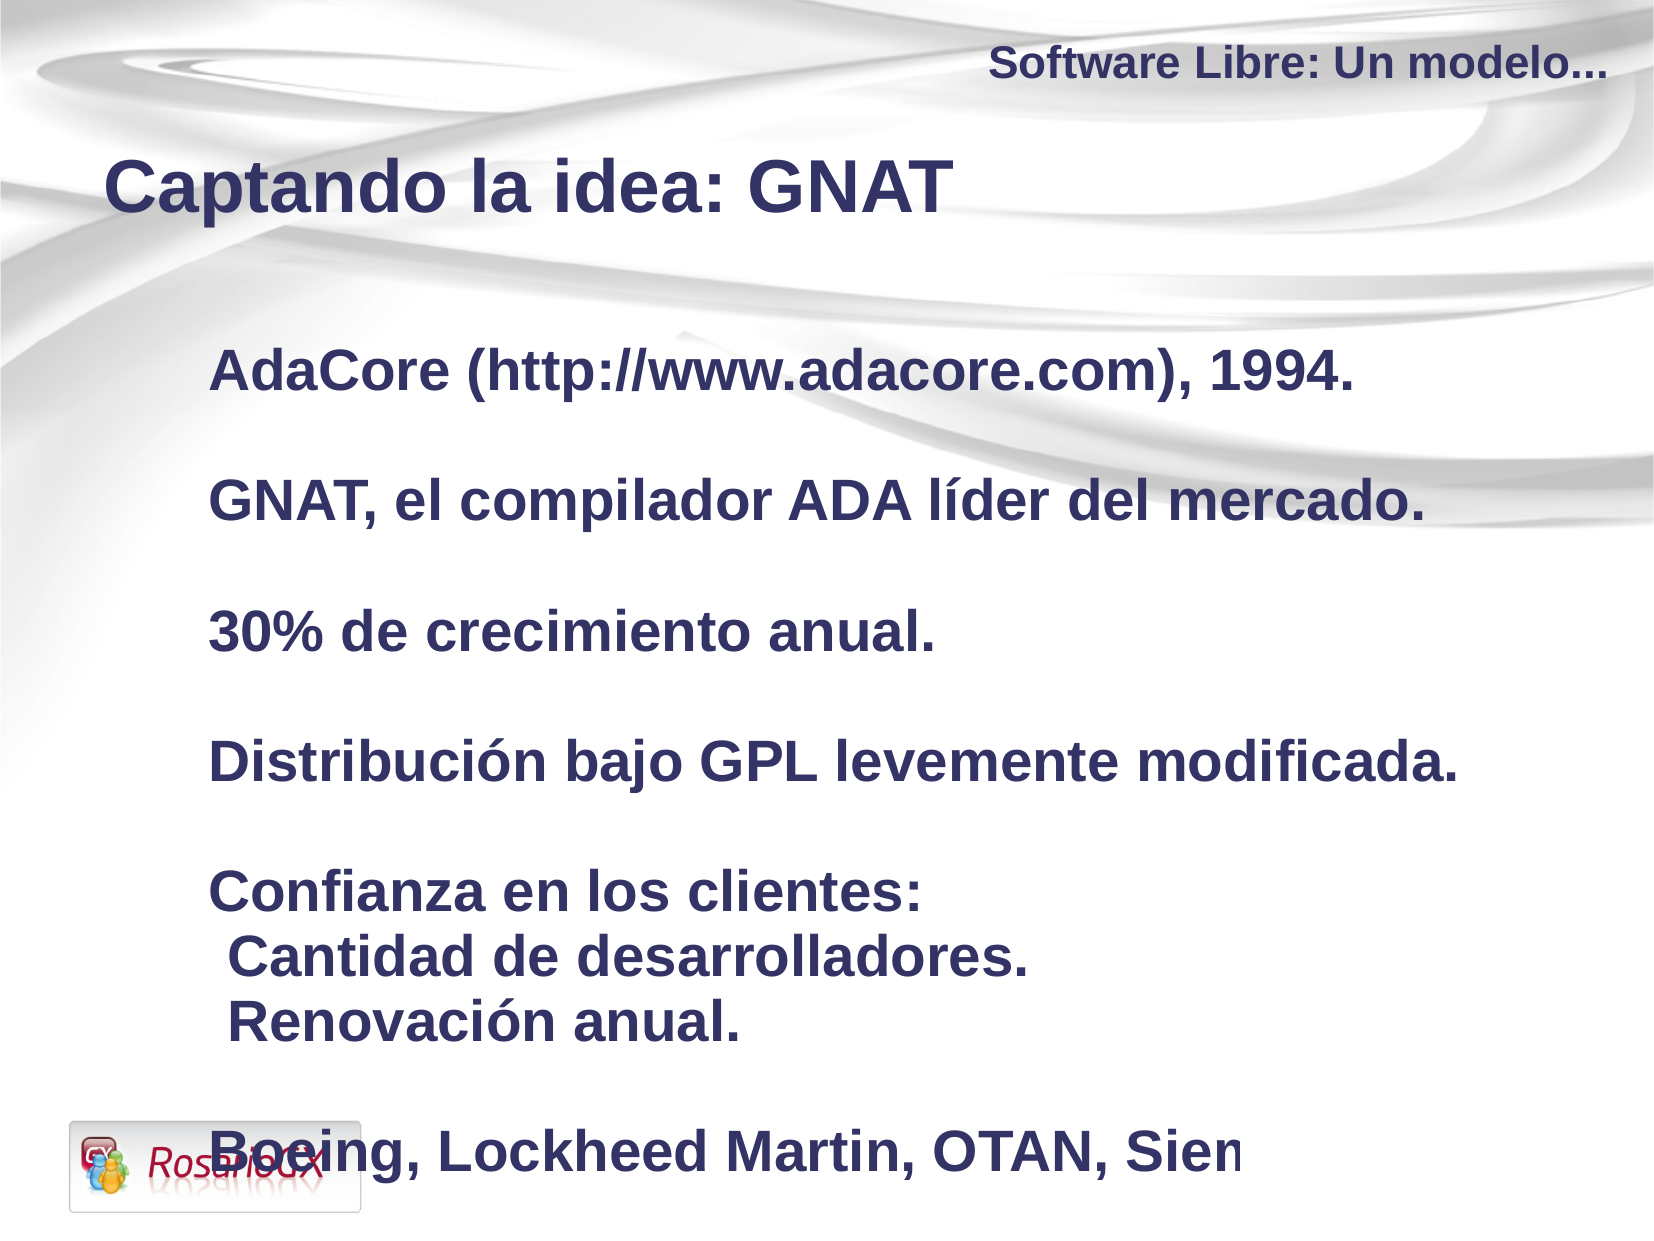

Software Libre: Un modelo...
Captando la idea: GNAT
 AdaCore (http://www.adacore.com), 1994.
 GNAT, el compilador ADA líder del mercado.
 30% de crecimiento anual.
 Distribución bajo GPL levemente modificada.
 Confianza en los clientes:
Cantidad de desarrolladores.
Renovación anual.
 Boeing, Lockheed Martin, OTAN, Siemens...